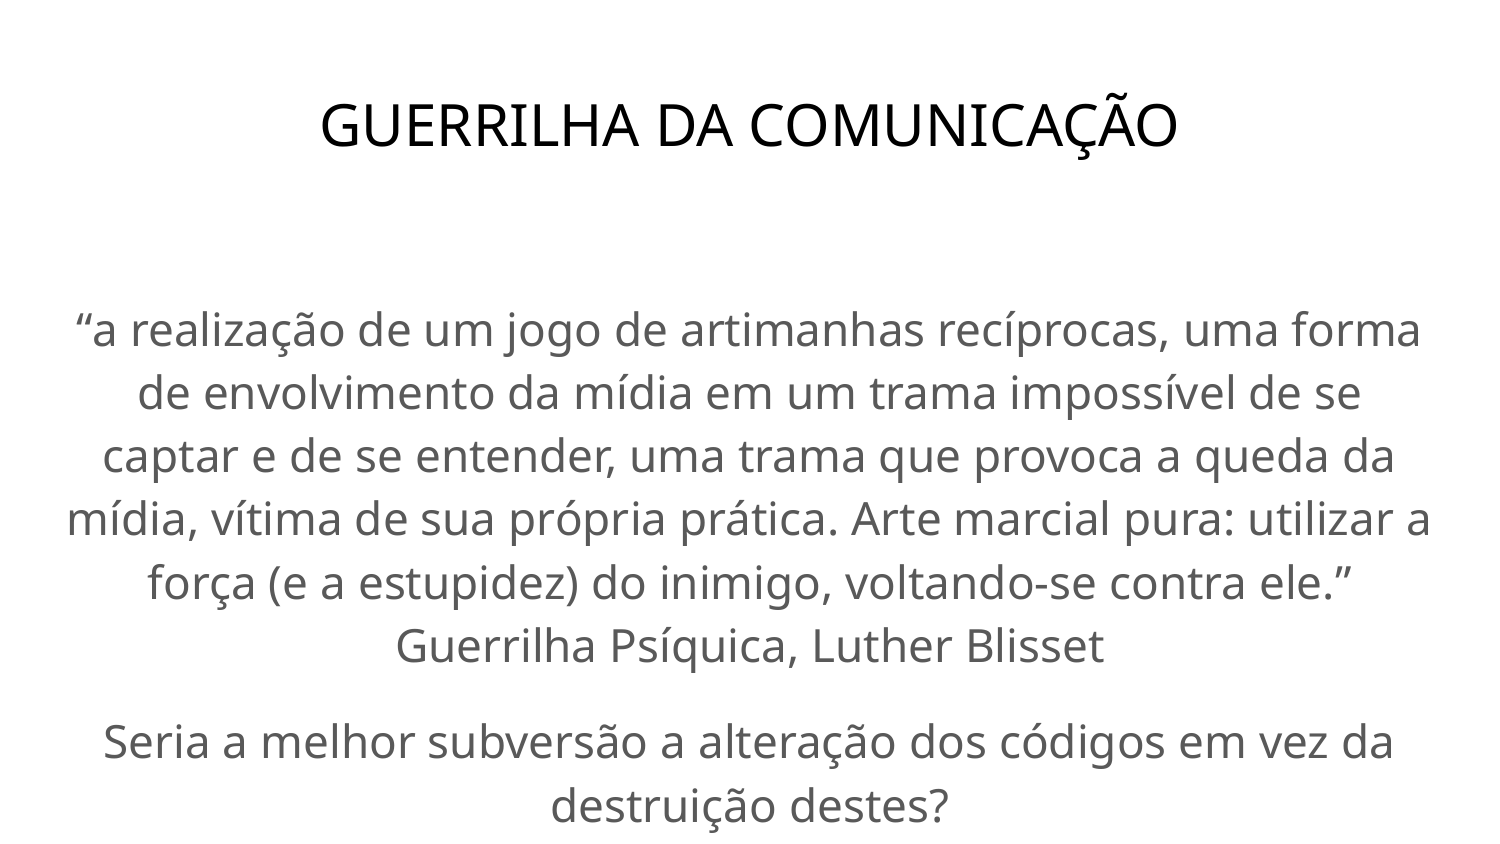

# GUERRILHA DA COMUNICAÇÃO
“a realização de um jogo de artimanhas recíprocas, uma forma de envolvimento da mídia em um trama impossível de se captar e de se entender, uma trama que provoca a queda da mídia, vítima de sua própria prática. Arte marcial pura: utilizar a força (e a estupidez) do inimigo, voltando-se contra ele.” Guerrilha Psíquica, Luther Blisset
Seria a melhor subversão a alteração dos códigos em vez da destruição destes?